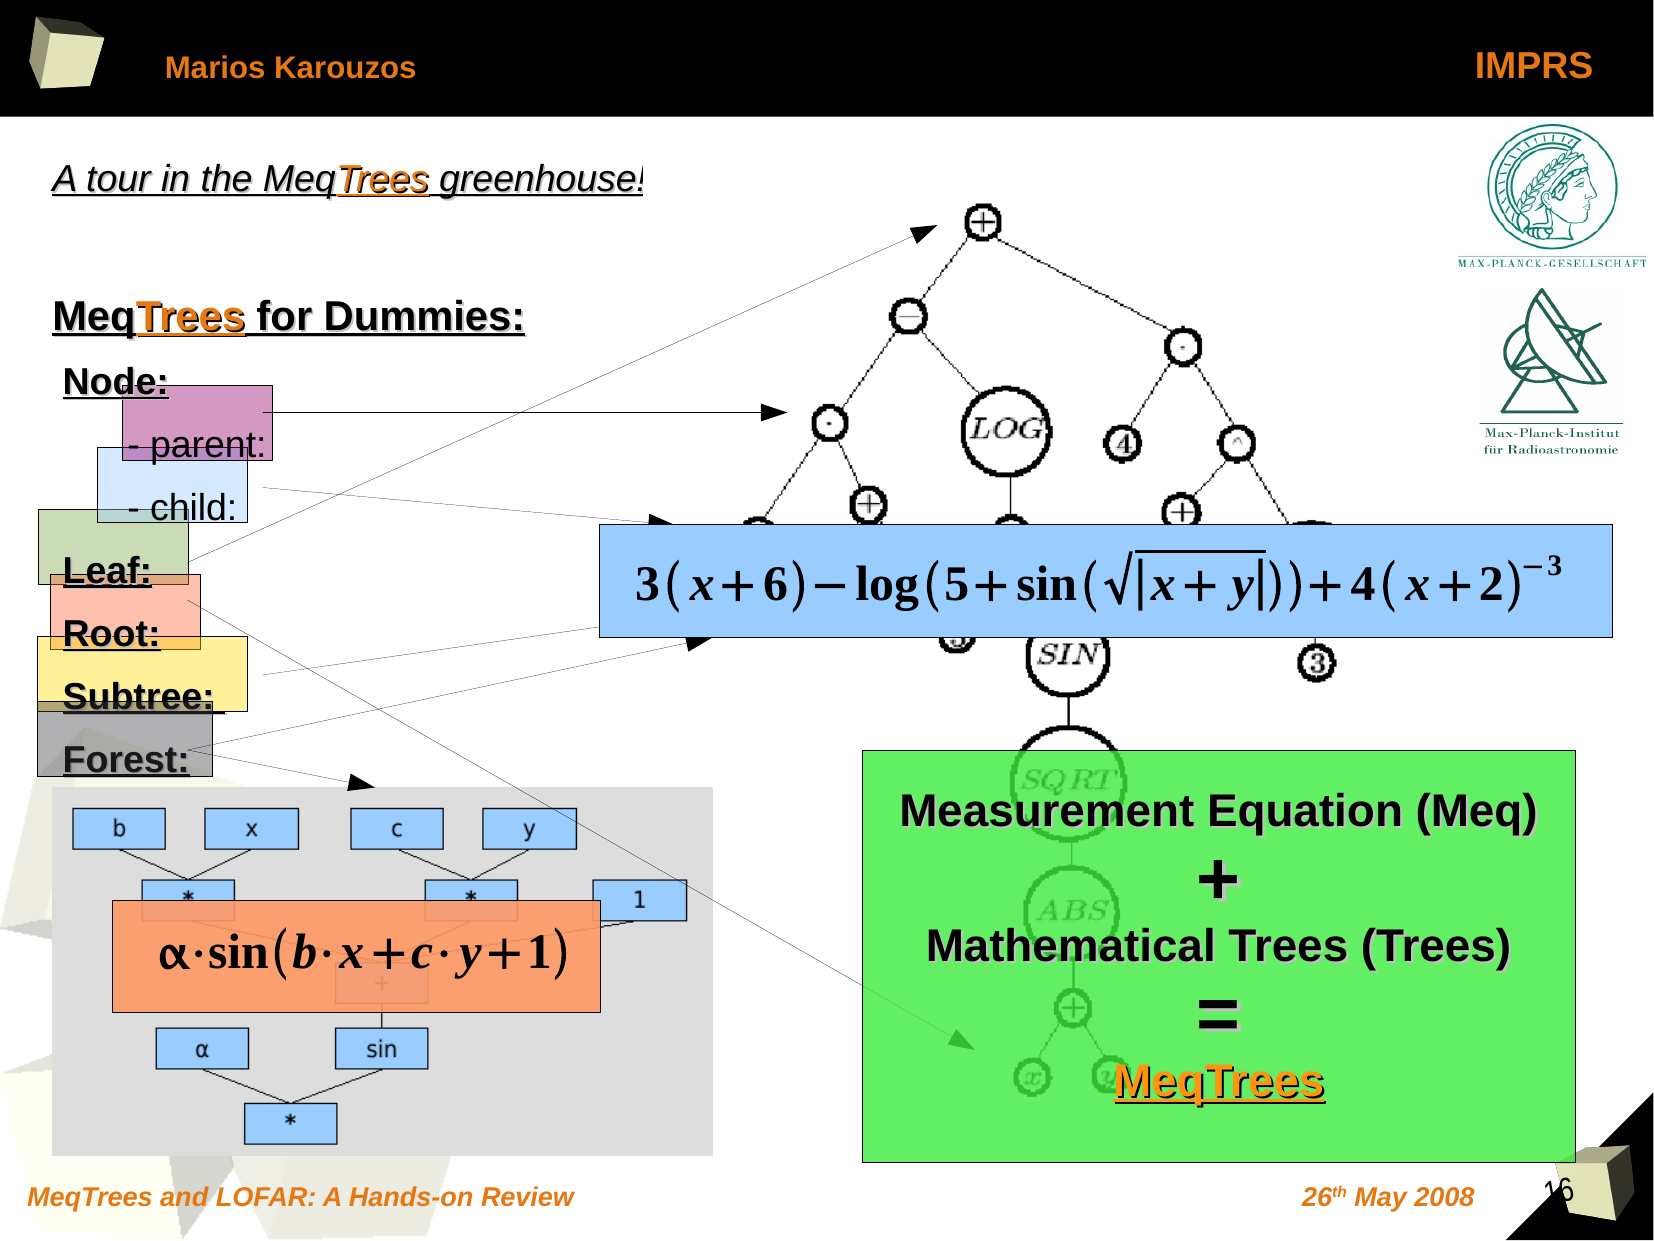

Marios Karouzos														 IMPRS
A tour in the MeqTrees greenhouse!
MeqTrees for Dummies:
 Node:
	- parent:
	- child:
 Leaf:
 Root:
 Subtree:
 Forest:
Measurement Equation (Meq)
+
Mathematical Trees (Trees)
=
MeqTrees
MeqTrees and LOFAR: A Hands-on Review										26th May 2008